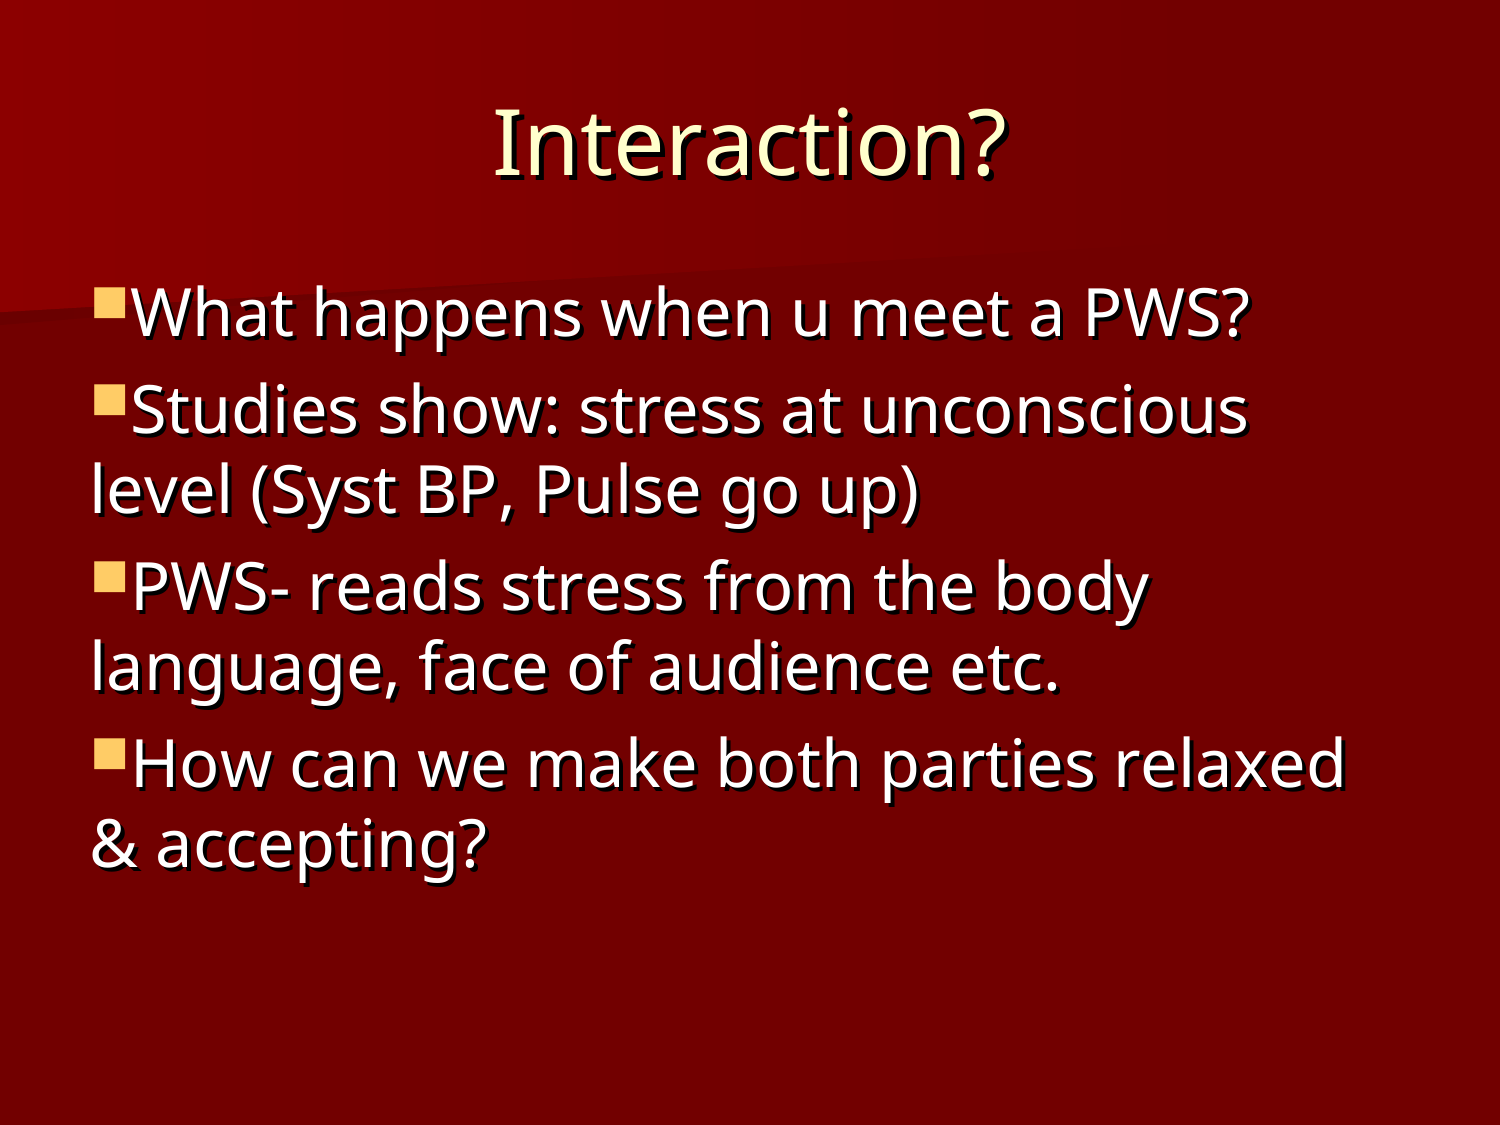

# Interaction?
What happens when u meet a PWS?
Studies show: stress at unconscious level (Syst BP, Pulse go up)‏
PWS- reads stress from the body language, face of audience etc.
How can we make both parties relaxed & accepting?